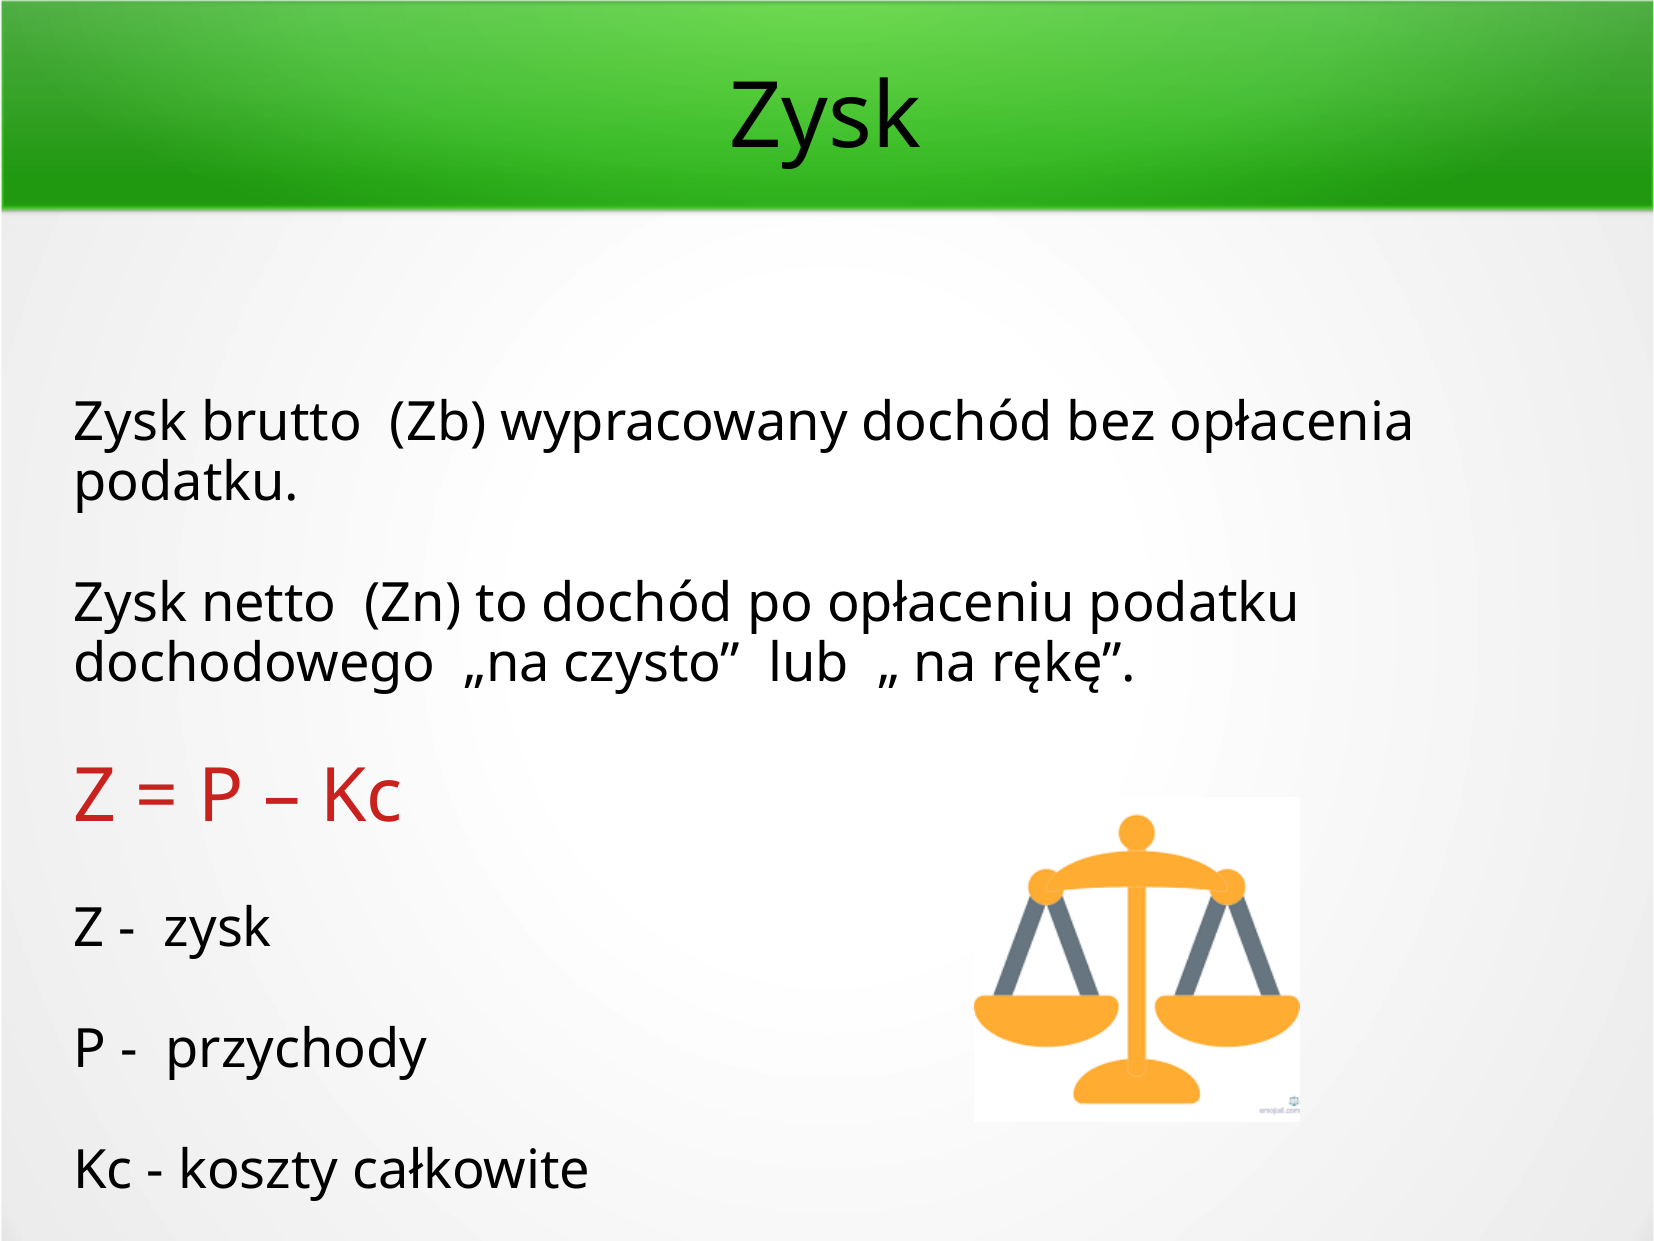

# Zysk
Zysk brutto (Zb) wypracowany dochód bez opłacenia podatku.
Zysk netto (Zn) to dochód po opłaceniu podatku dochodowego „na czysto” lub „ na rękę”.
Z = P – Kc
Z - zysk
P - przychody
Kc - koszty całkowite